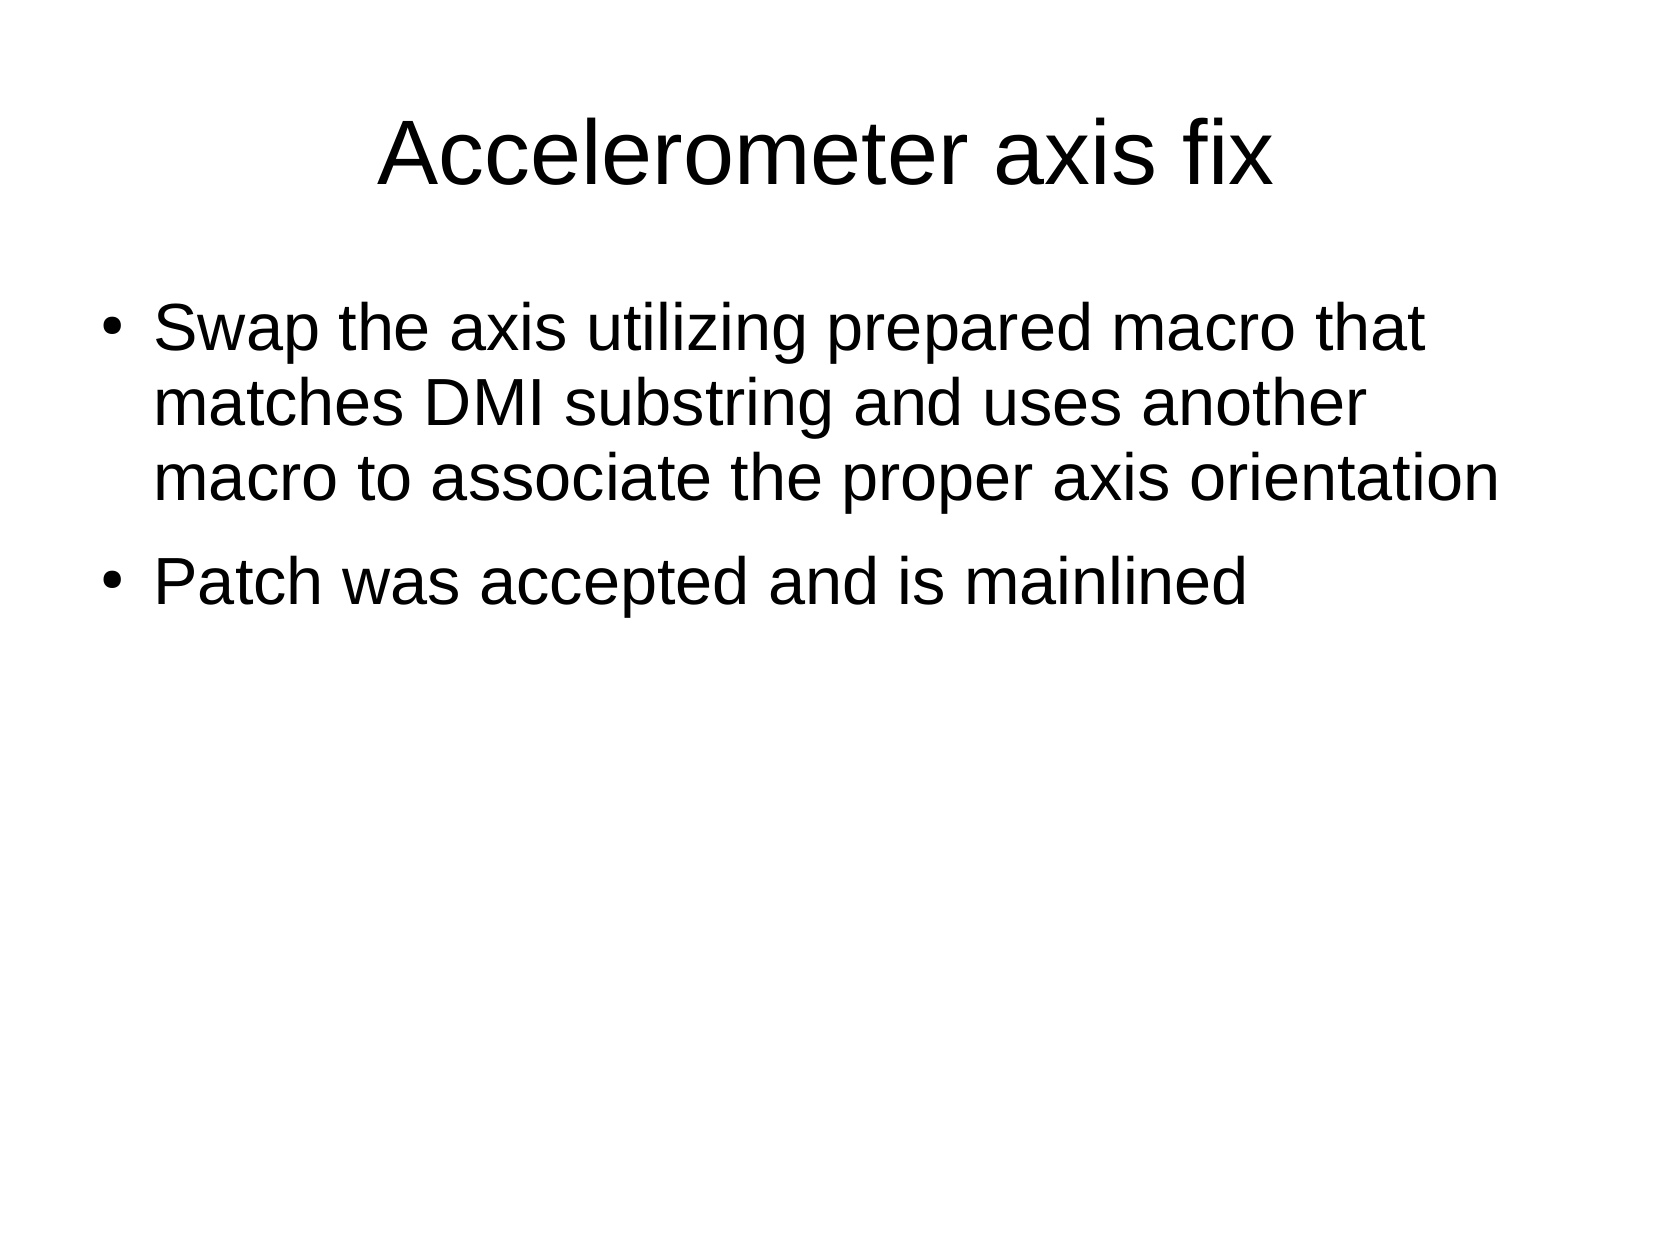

# Accelerometer axis fix
Swap the axis utilizing prepared macro that matches DMI substring and uses another macro to associate the proper axis orientation
Patch was accepted and is mainlined